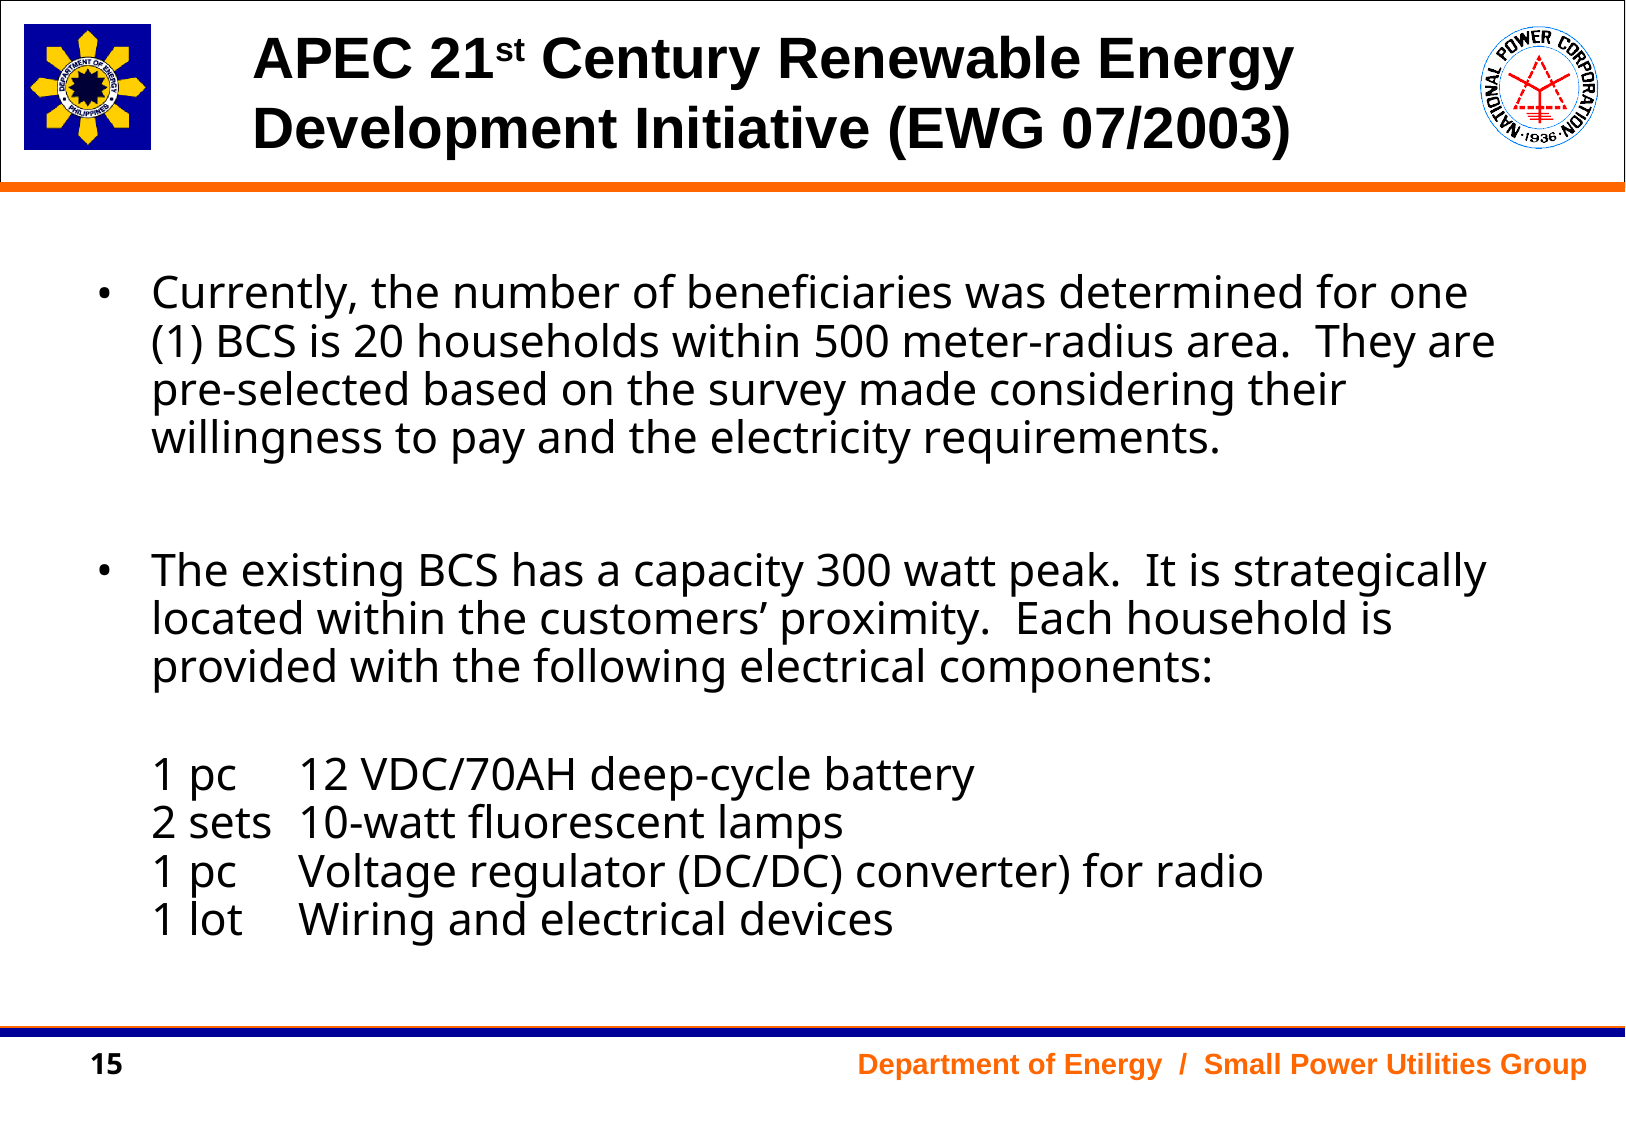

#
Currently, the number of beneficiaries was determined for one (1) BCS is 20 households within 500 meter-radius area. They are pre-selected based on the survey made considering their willingness to pay and the electricity requirements.
The existing BCS has a capacity 300 watt peak. It is strategically located within the customers’ proximity. Each household is provided with the following electrical components:
	1 pc	12 VDC/70AH deep-cycle battery
	2 sets	10-watt fluorescent lamps
	1 pc	Voltage regulator (DC/DC) converter) for radio
	1 lot	Wiring and electrical devices
15